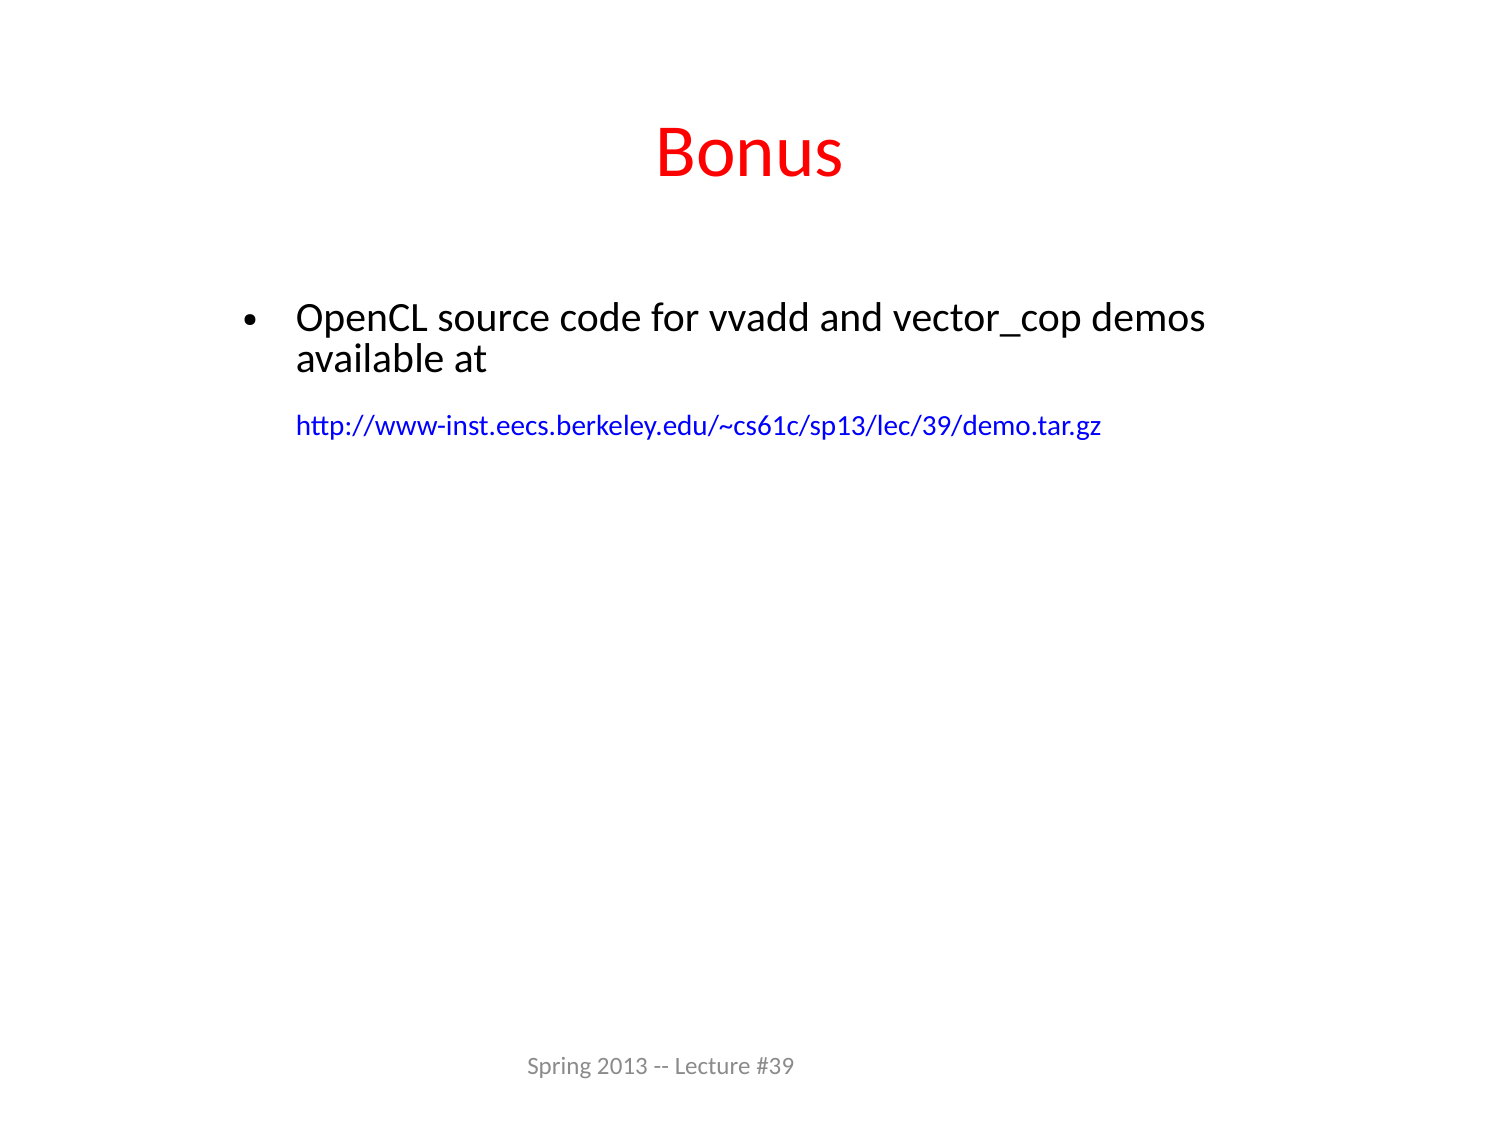

# Bonus
OpenCL source code for vvadd and vector_cop demos available at
http://www-inst.eecs.berkeley.edu/~cs61c/sp13/lec/39/demo.tar.gz